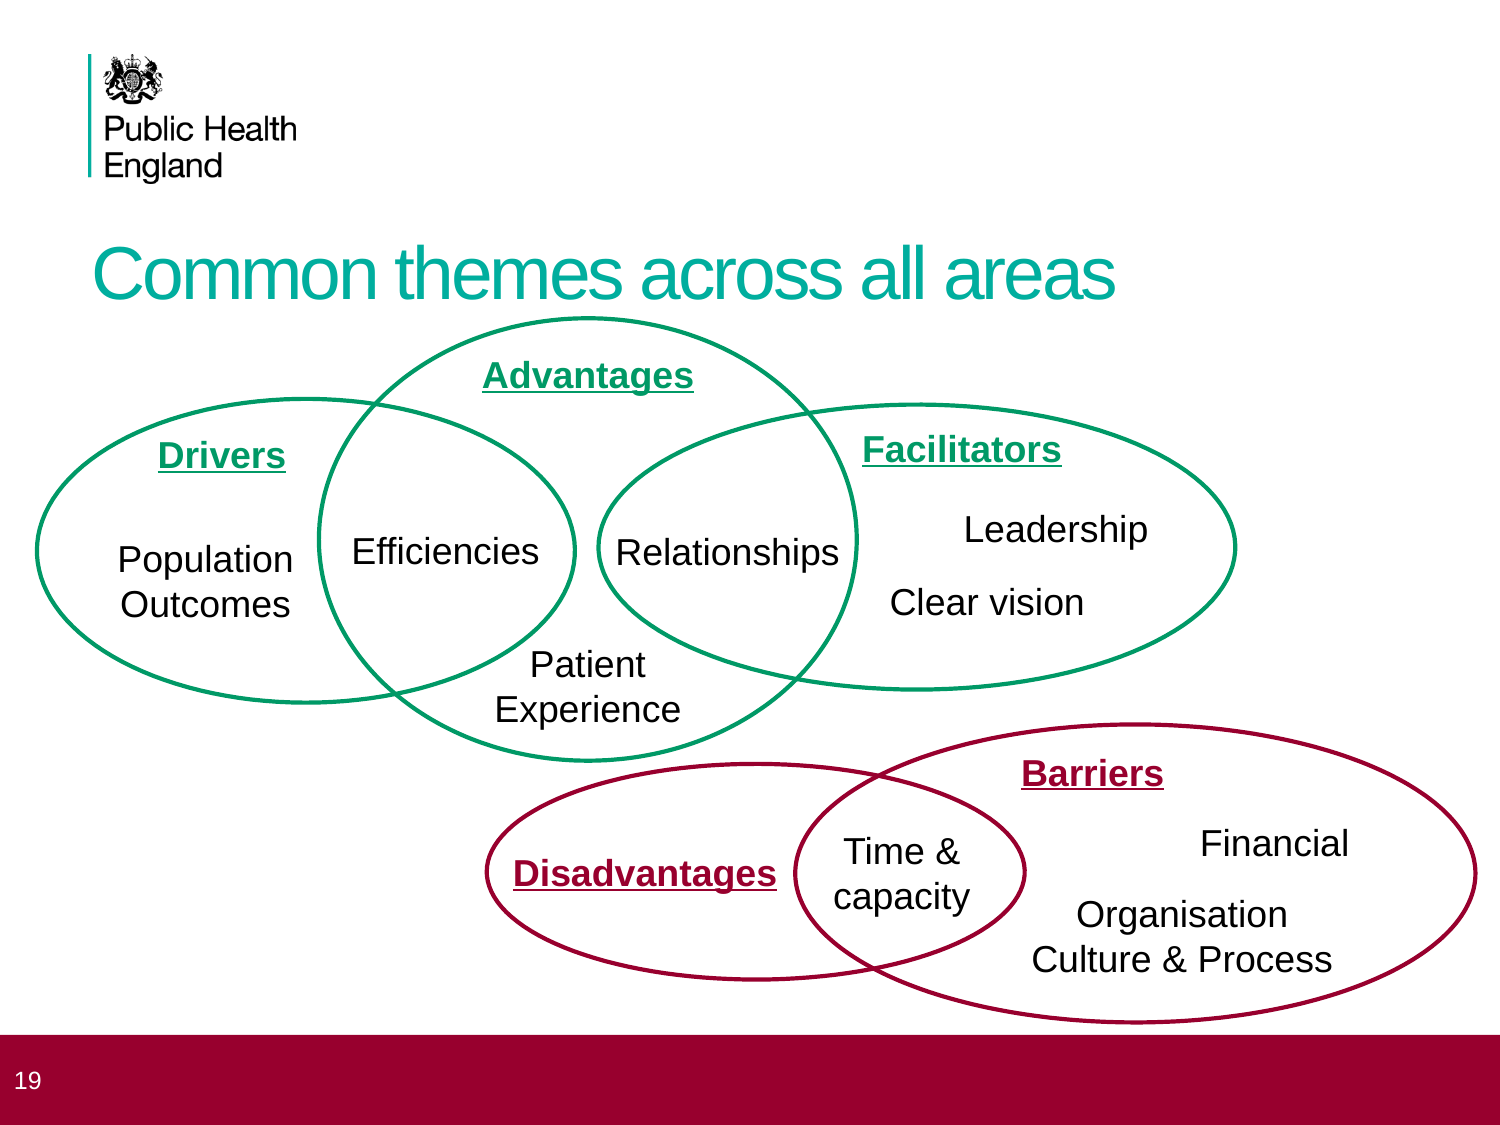

# Common themes across all areas
Advantages
Facilitators
Drivers
Leadership
Efficiencies
Relationships
Population
Outcomes
Clear vision
Patient
Experience
Barriers
Financial
Time &
capacity
Disadvantages
Organisation
Culture & Process